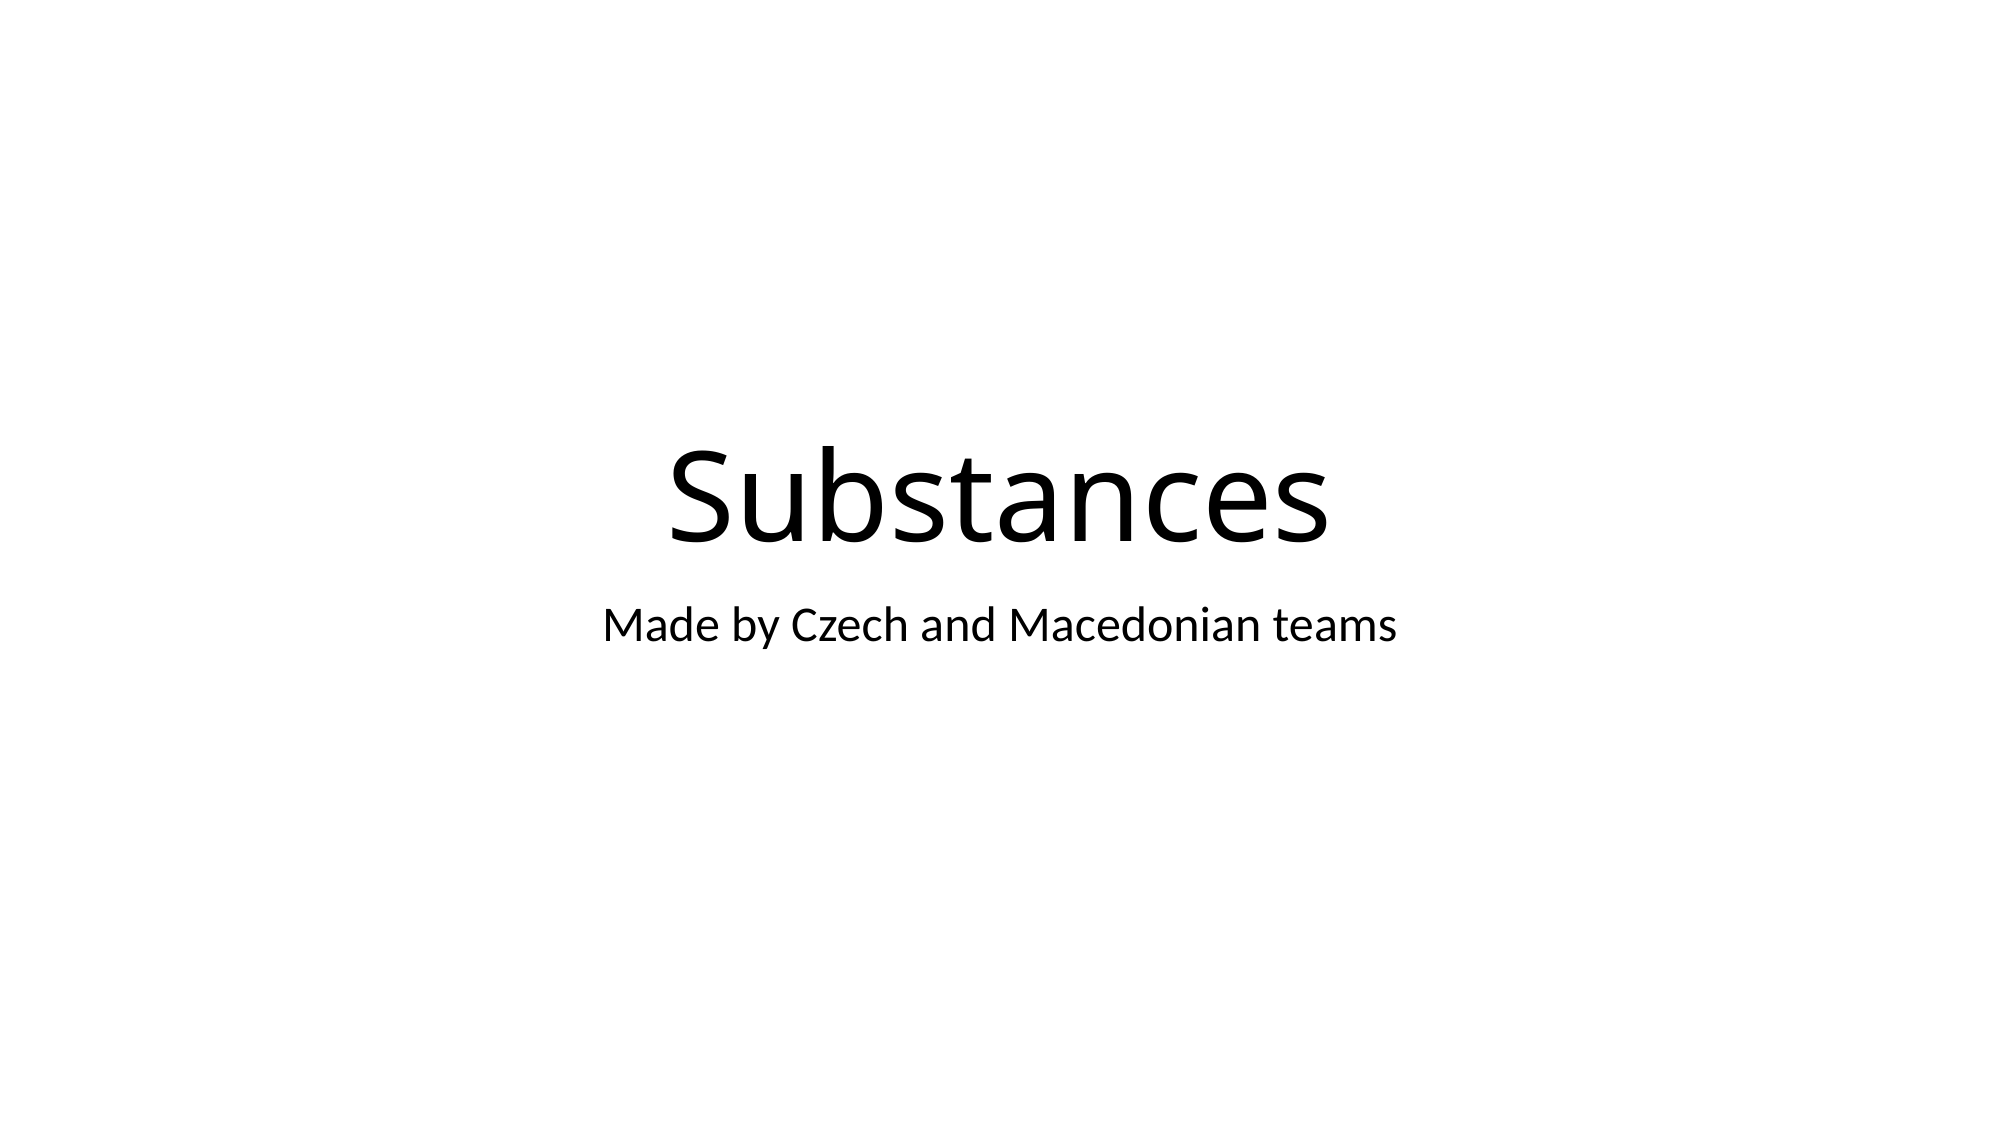

# Substances
Made by Czech and Macedonian teams